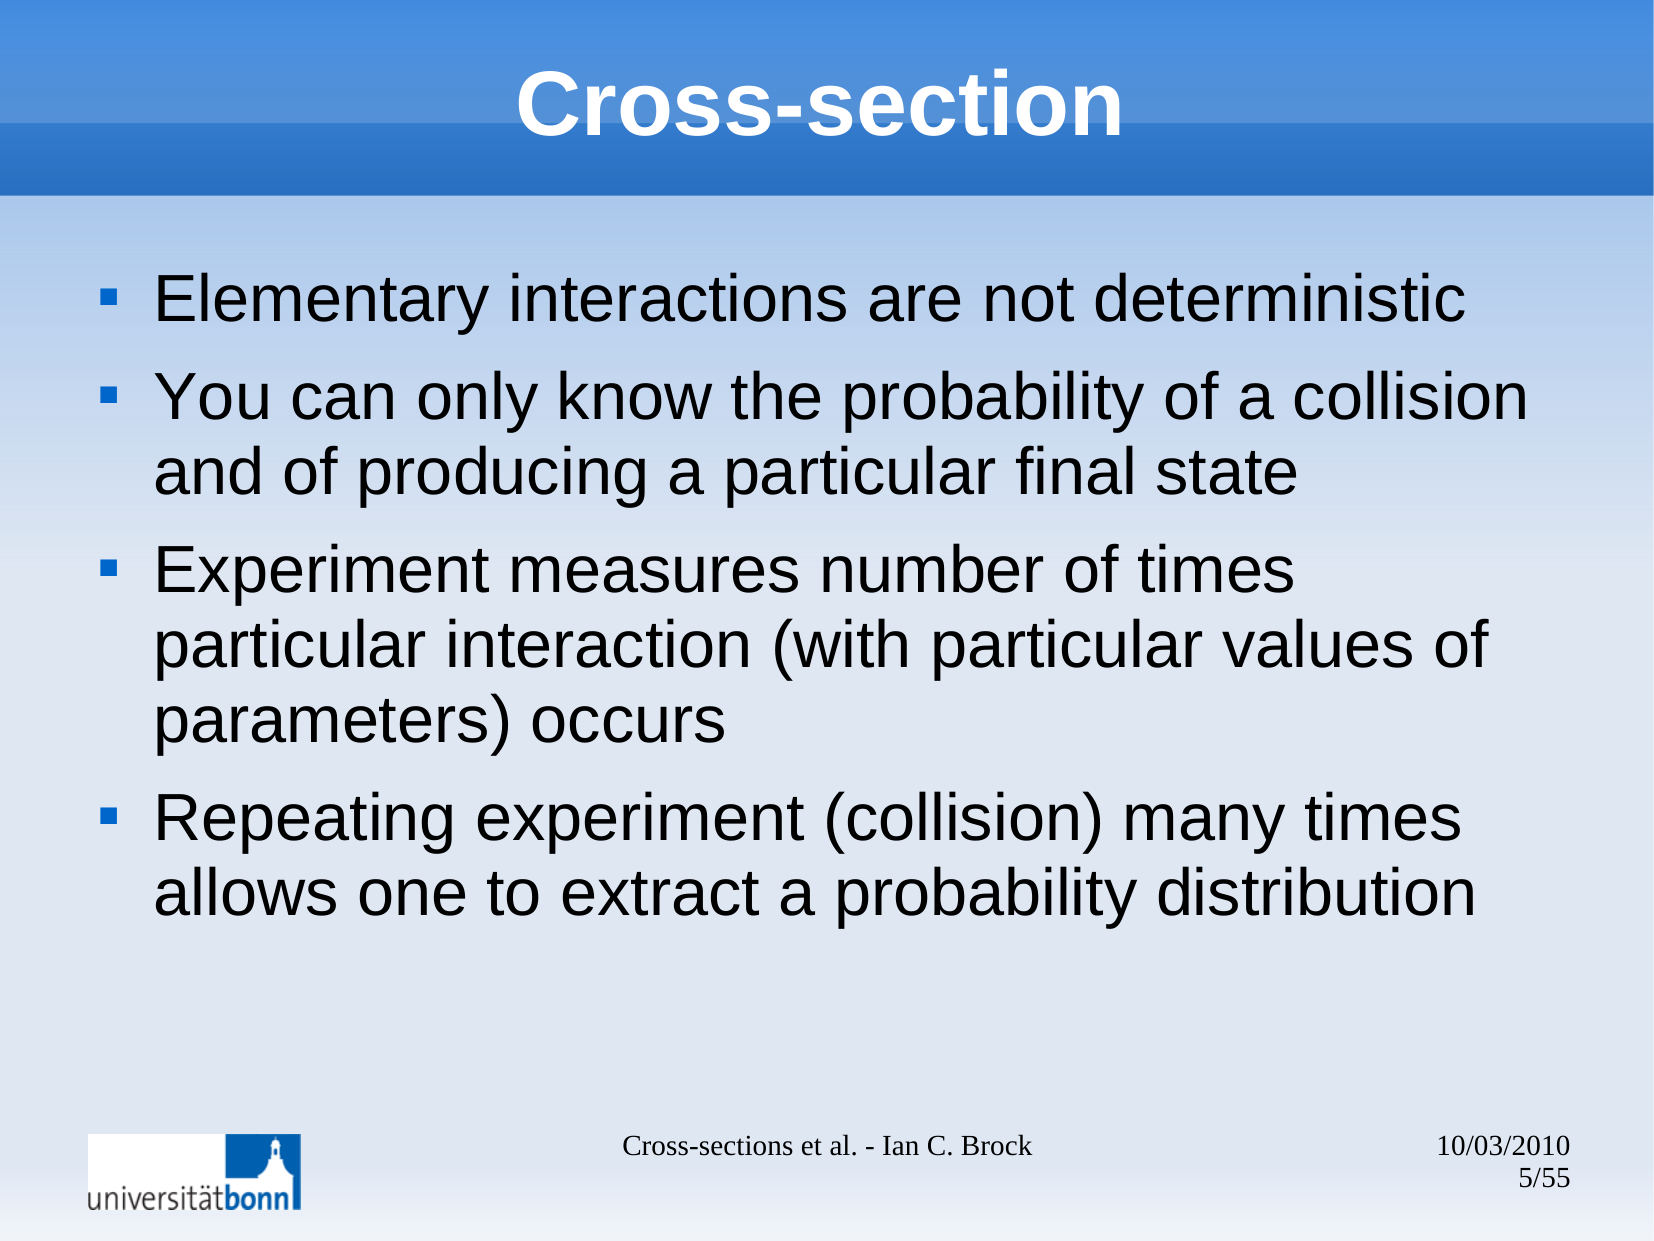

# Cross-section
Elementary interactions are not deterministic
You can only know the probability of a collision and of producing a particular final state
Experiment measures number of times particular interaction (with particular values of parameters) occurs
Repeating experiment (collision) many times allows one to extract a probability distribution
Cross-sections et al. - Ian C. Brock
5